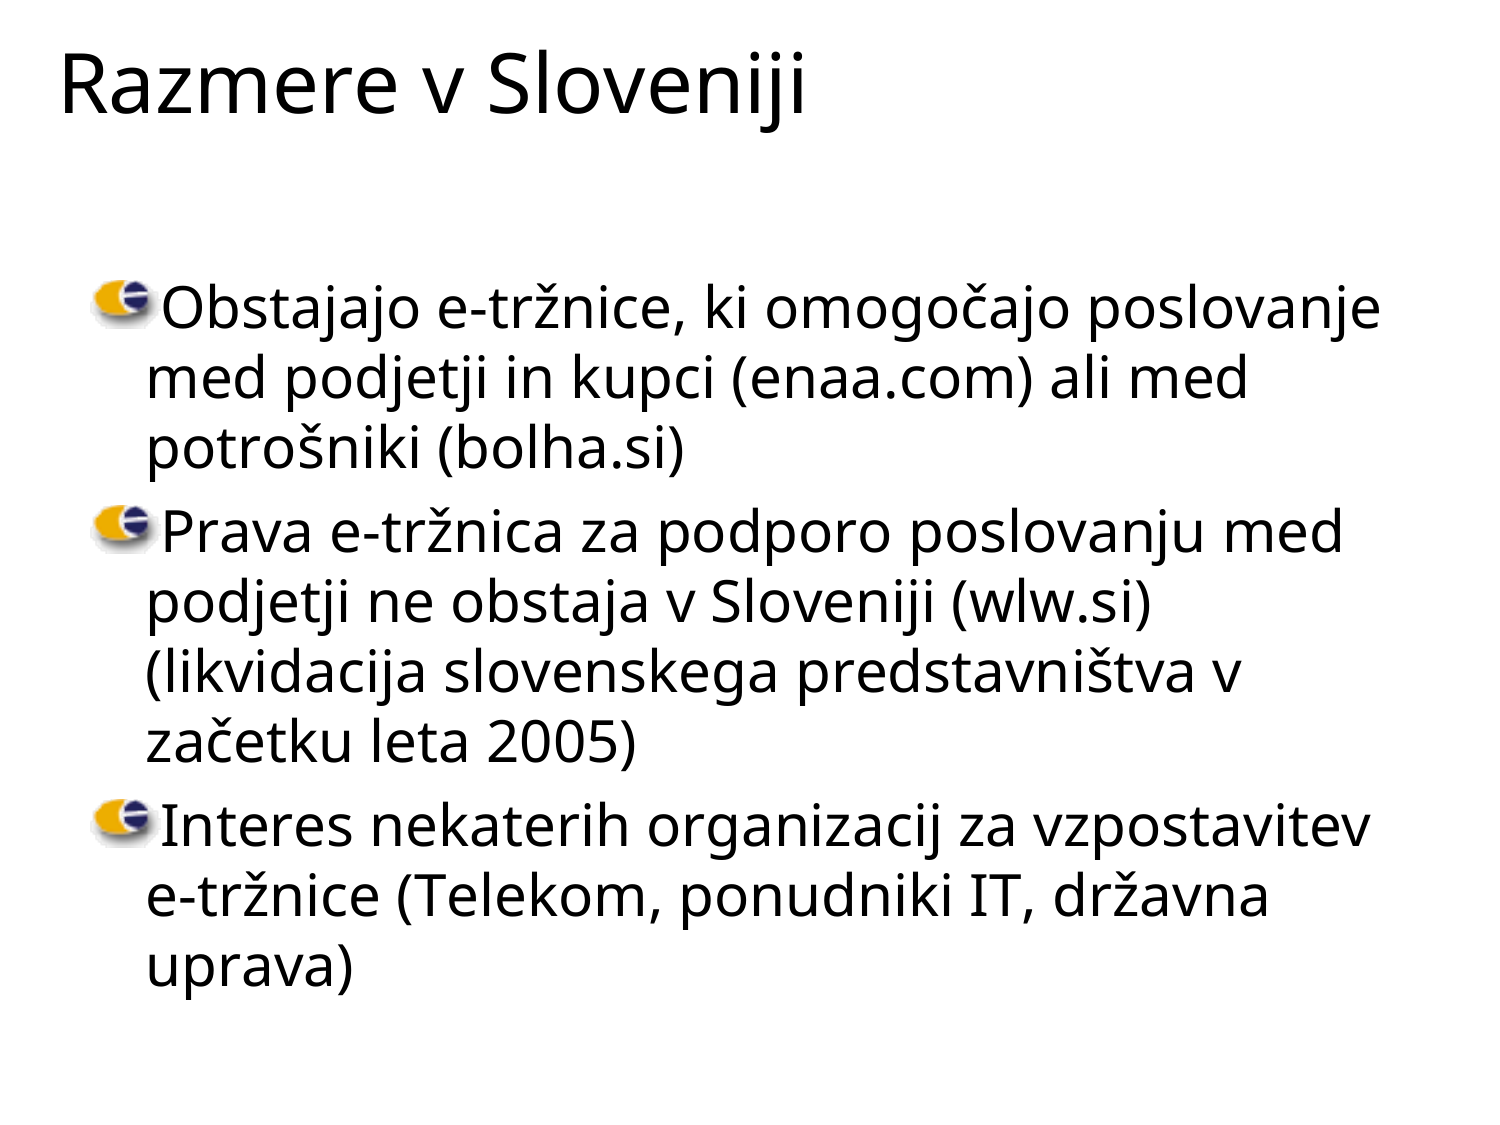

# Razmere v Sloveniji
Obstajajo e-tržnice, ki omogočajo poslovanje med podjetji in kupci (enaa.com) ali med potrošniki (bolha.si)
Prava e-tržnica za podporo poslovanju med podjetji ne obstaja v Sloveniji (wlw.si) (likvidacija slovenskega predstavništva v začetku leta 2005)
Interes nekaterih organizacij za vzpostavitev e-tržnice (Telekom, ponudniki IT, državna uprava)